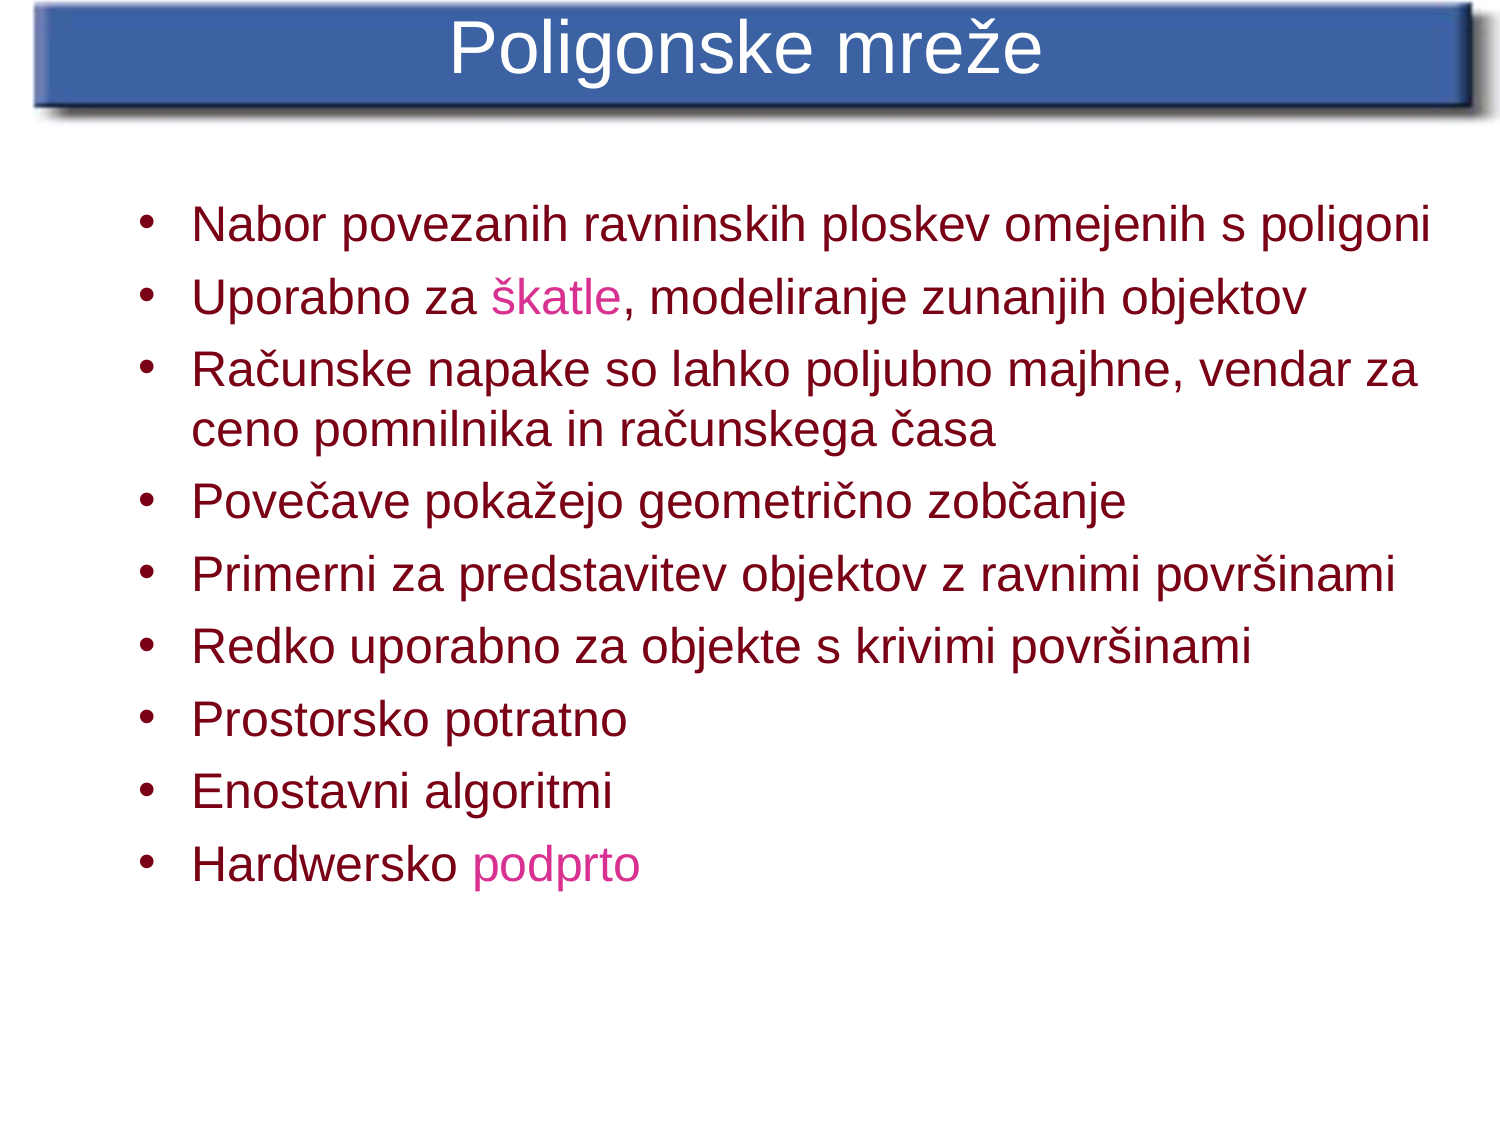

# Poligonske mreže
Nabor povezanih ravninskih ploskev omejenih s poligoni
Uporabno za škatle, modeliranje zunanjih objektov
Računske napake so lahko poljubno majhne, vendar za ceno pomnilnika in računskega časa
Povečave pokažejo geometrično zobčanje
Primerni za predstavitev objektov z ravnimi površinami
Redko uporabno za objekte s krivimi površinami
Prostorsko potratno
Enostavni algoritmi
Hardwersko podprto